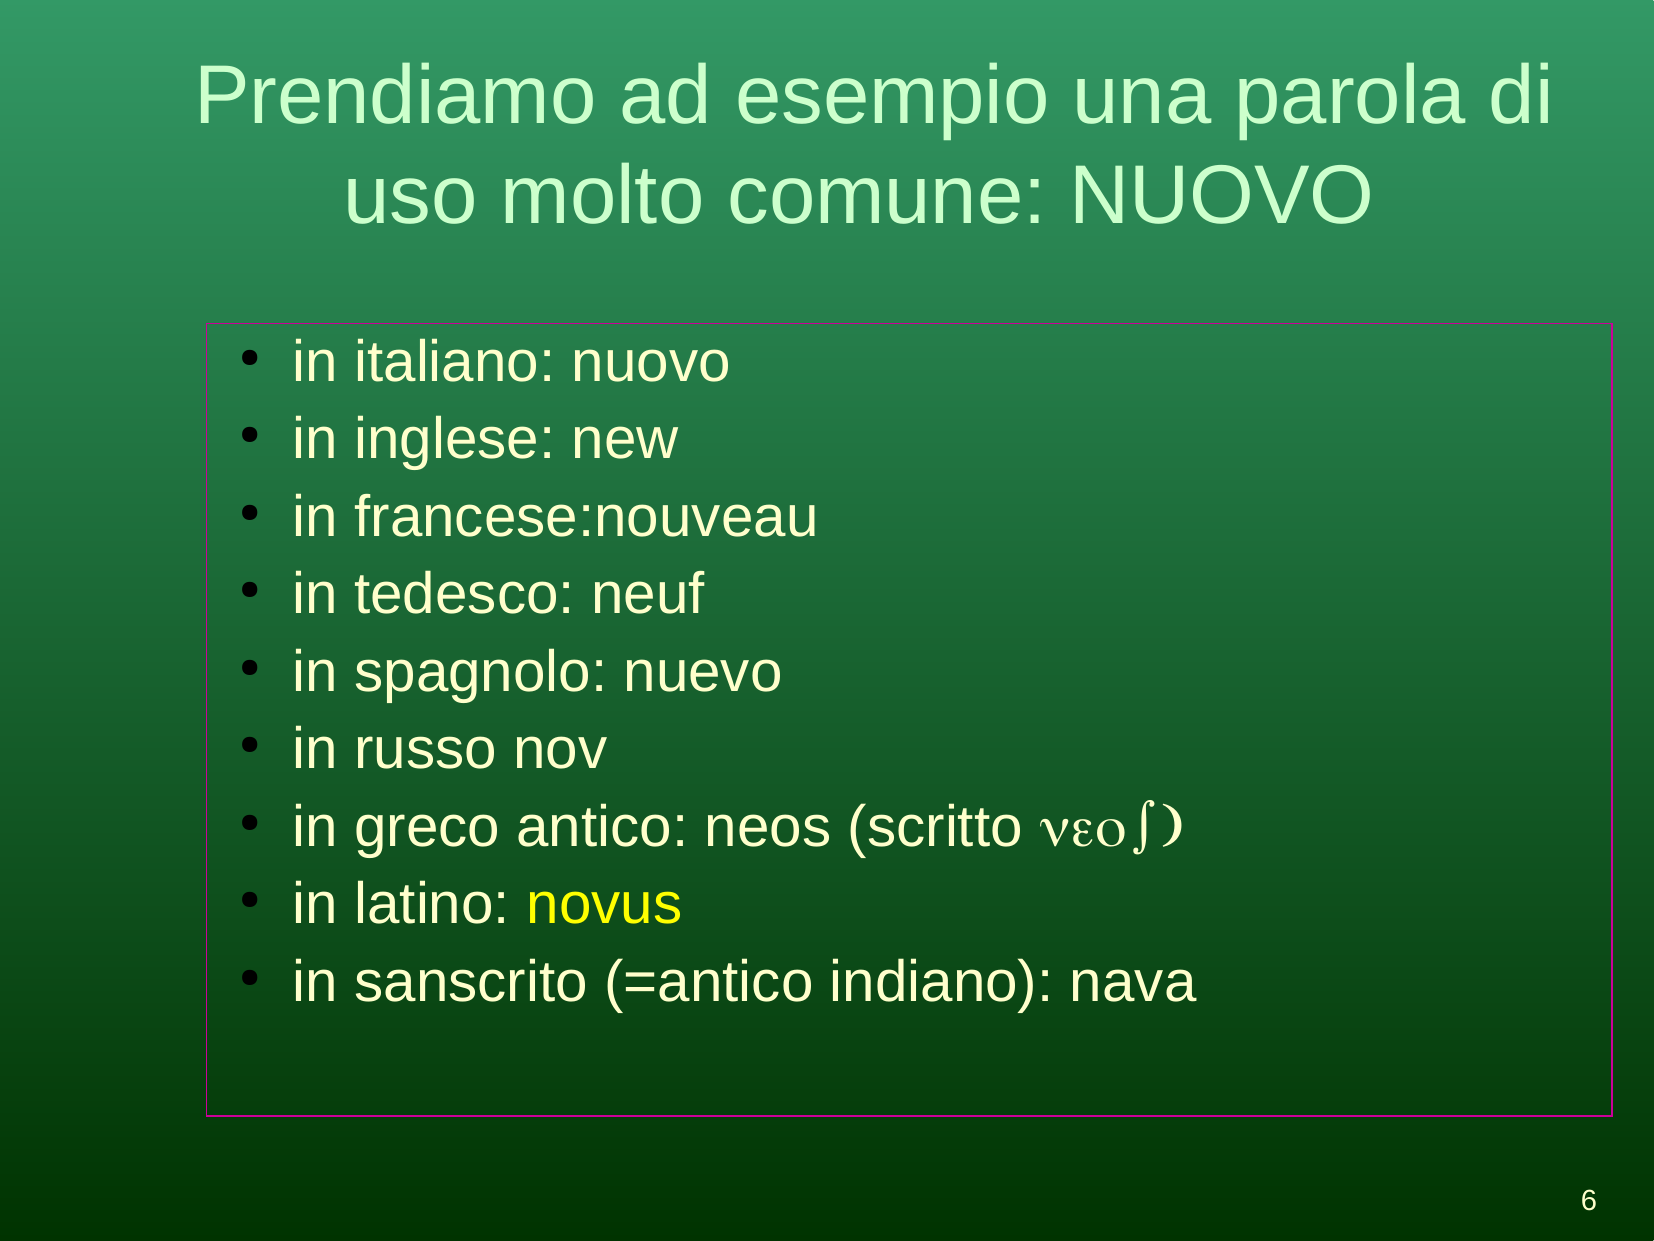

# Prendiamo ad esempio una parola di uso molto comune: NUOVO
in italiano: nuovo
in inglese: new
in francese:nouveau
in tedesco: neuf
in spagnolo: nuevo
in russo nov
in greco antico: neos (scritto 
in latino: novus
in sanscrito (=antico indiano): nava